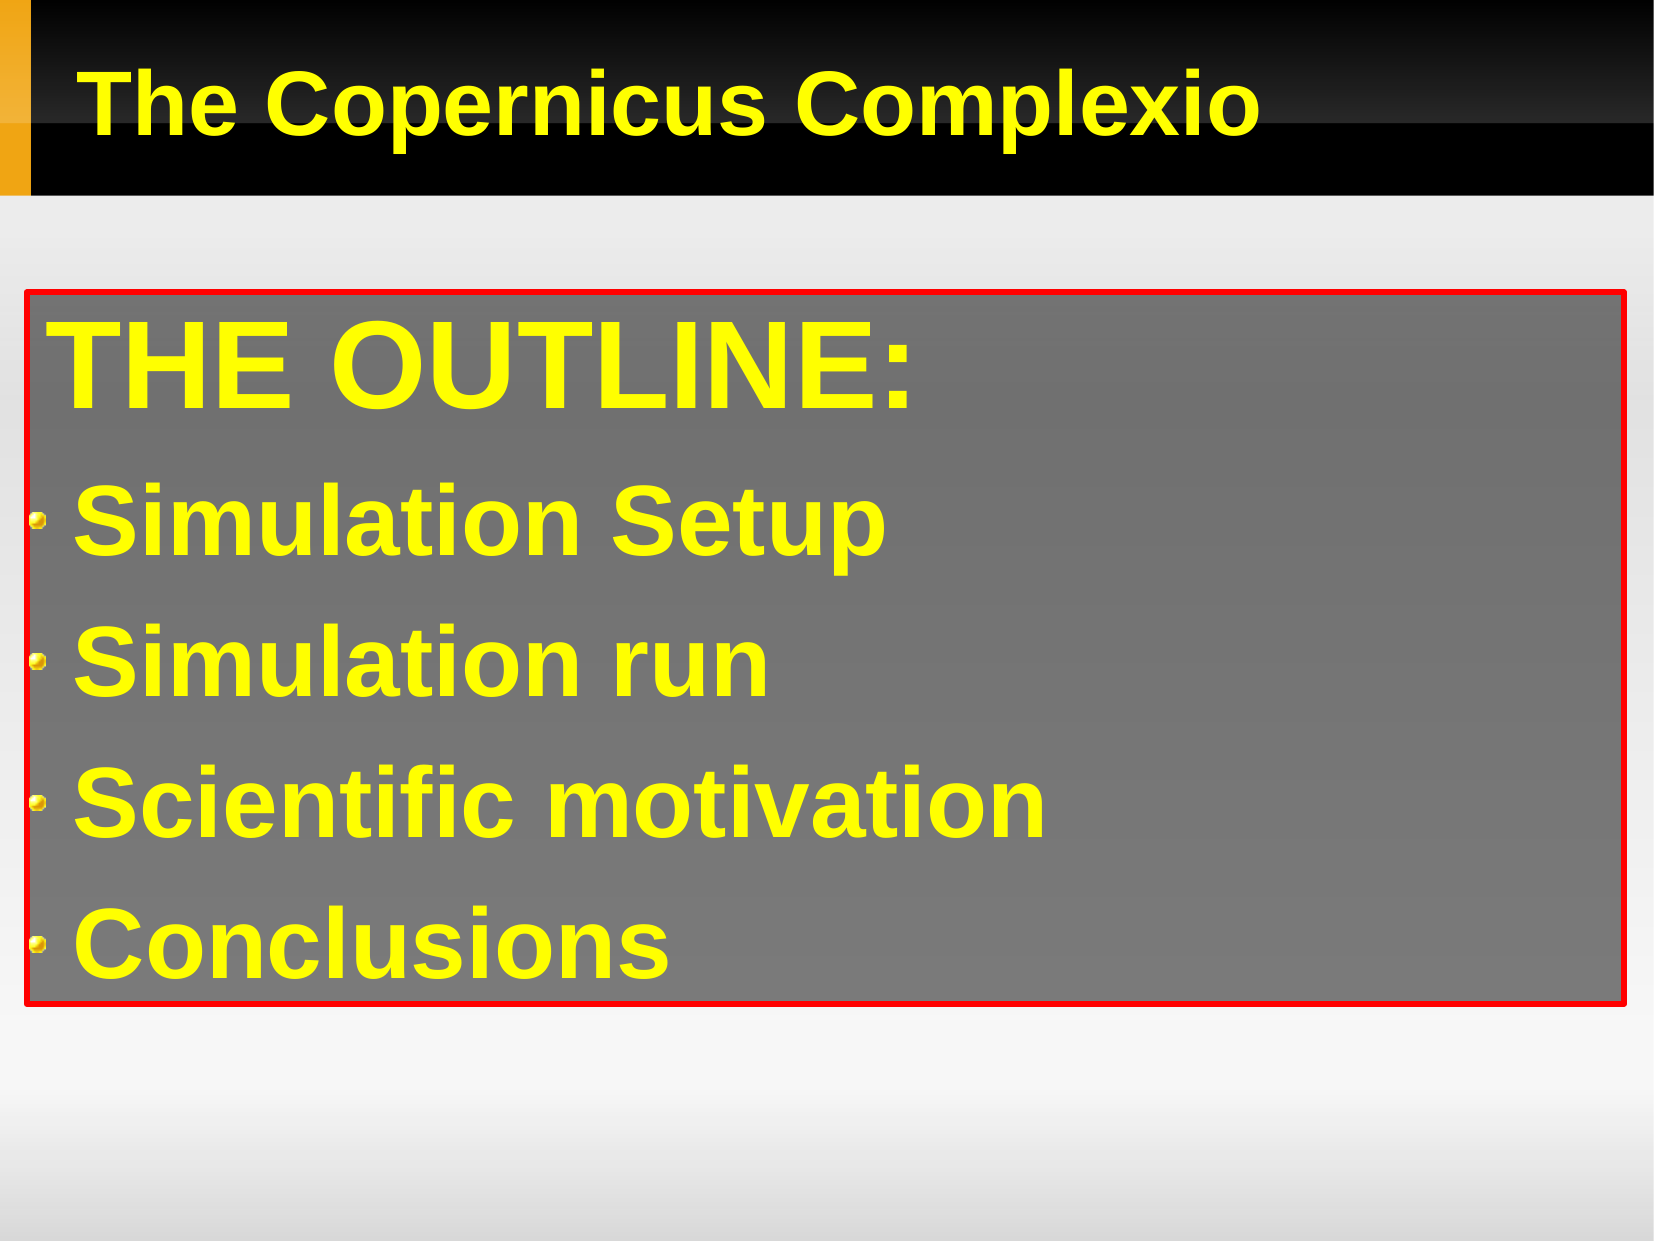

# The Copernicus Complexio
THE OUTLINE:
 Simulation Setup
 Simulation run
 Scientific motivation
 Conclusions